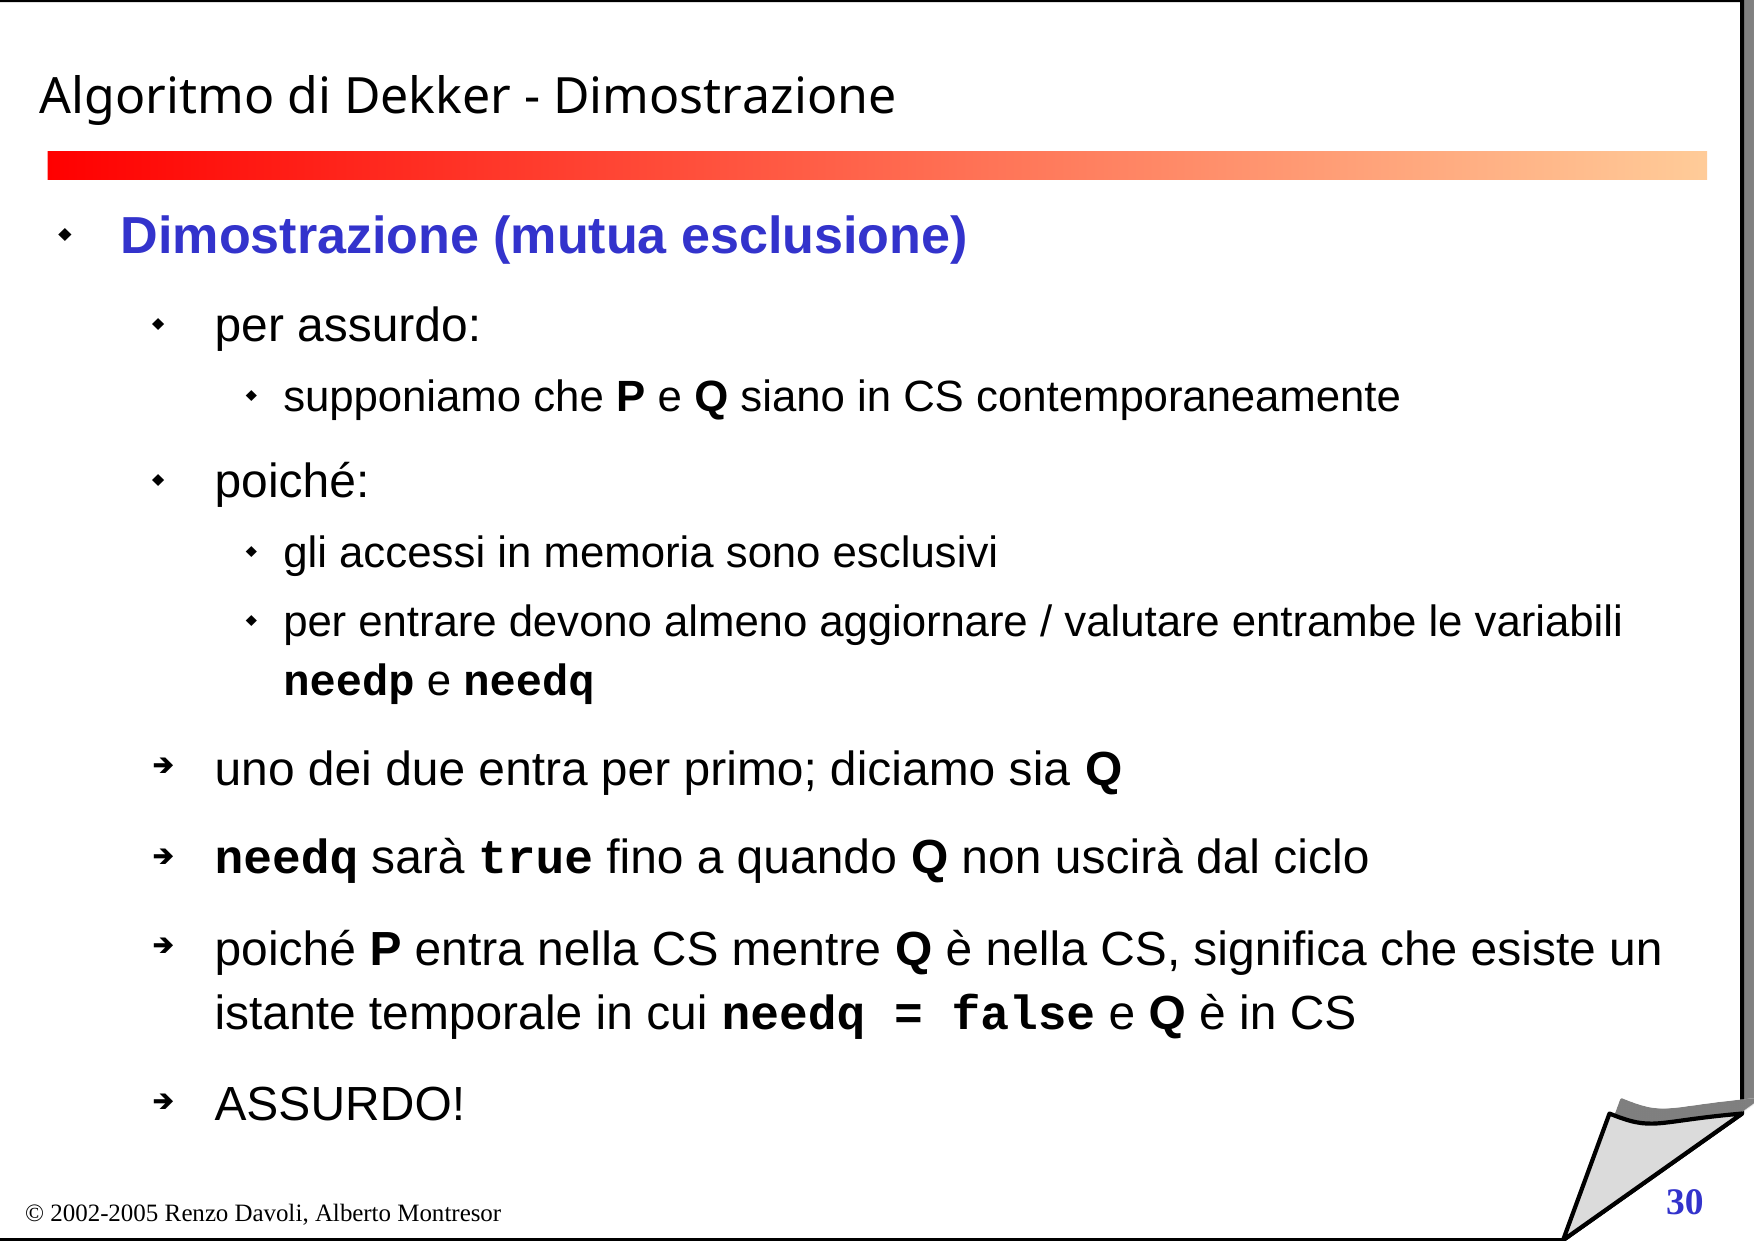

# Algoritmo di Dekker - Dimostrazione
Dimostrazione (mutua esclusione)
per assurdo:
supponiamo che P e Q siano in CS contemporaneamente
poiché:
gli accessi in memoria sono esclusivi
per entrare devono almeno aggiornare / valutare entrambe le variabili needp e needq
uno dei due entra per primo; diciamo sia Q
needq sarà true fino a quando Q non uscirà dal ciclo
poiché P entra nella CS mentre Q è nella CS, significa che esiste un istante temporale in cui needq = false e Q è in CS
ASSURDO!